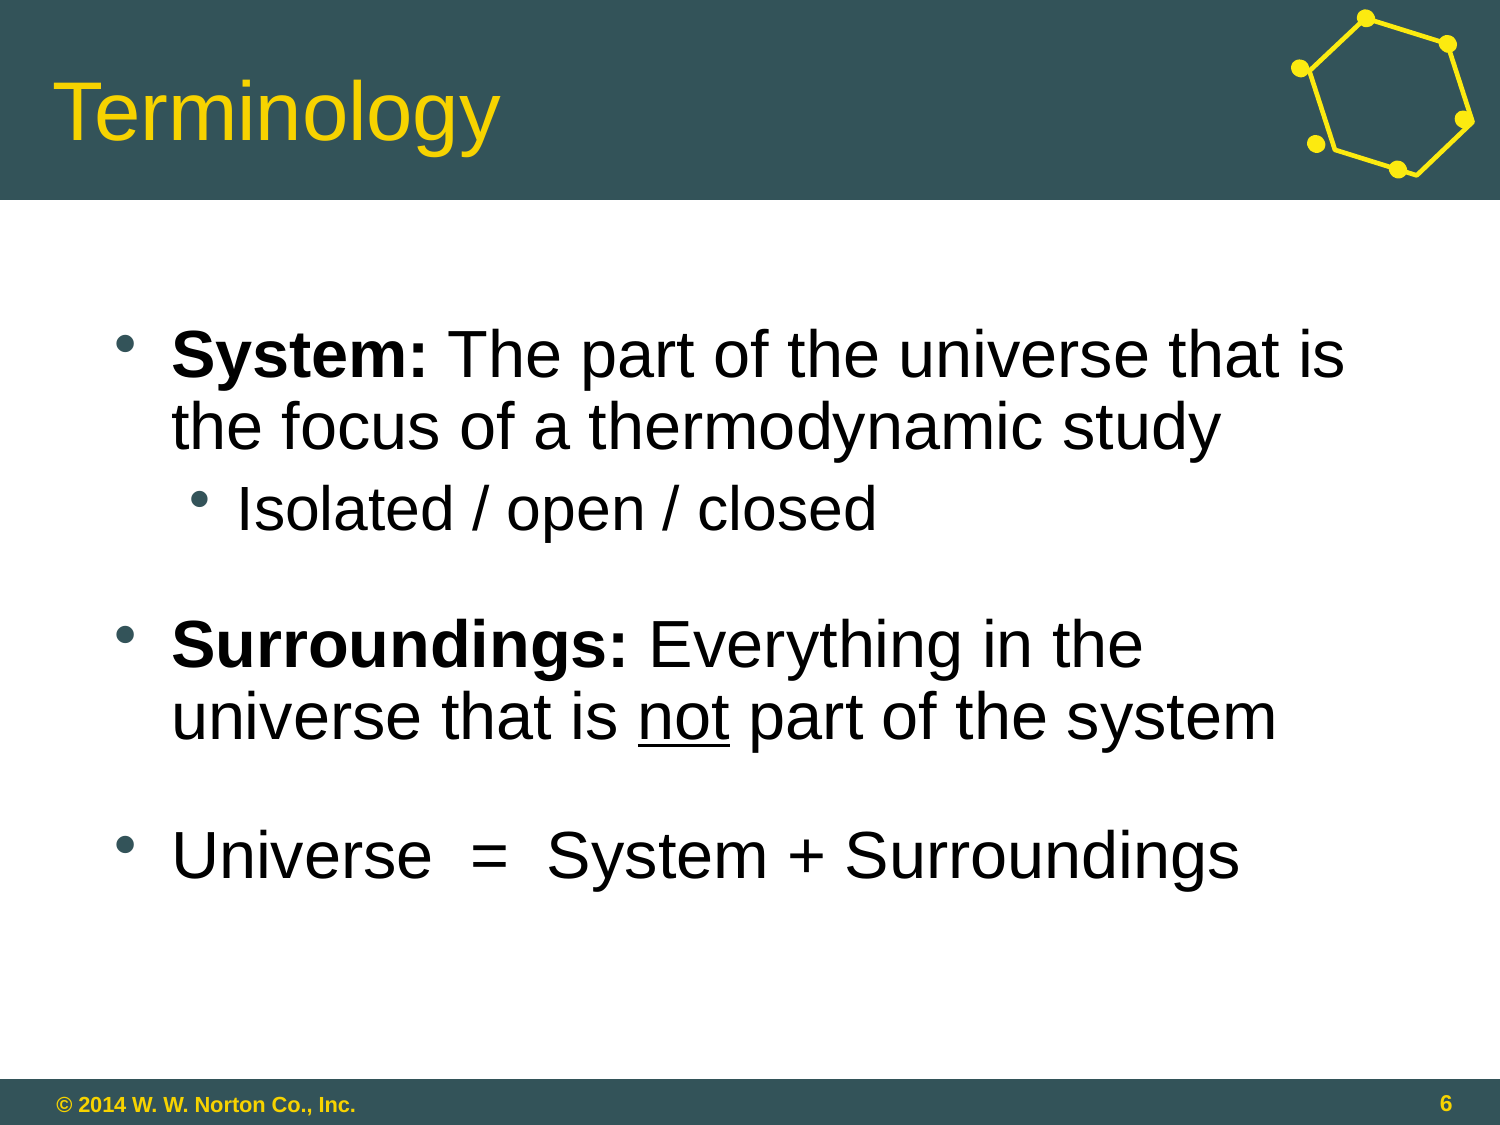

Terminology
# System: The part of the universe that is the focus of a thermodynamic study
Isolated / open / closed
Surroundings: Everything in the universe that is not part of the system
Universe = System + Surroundings